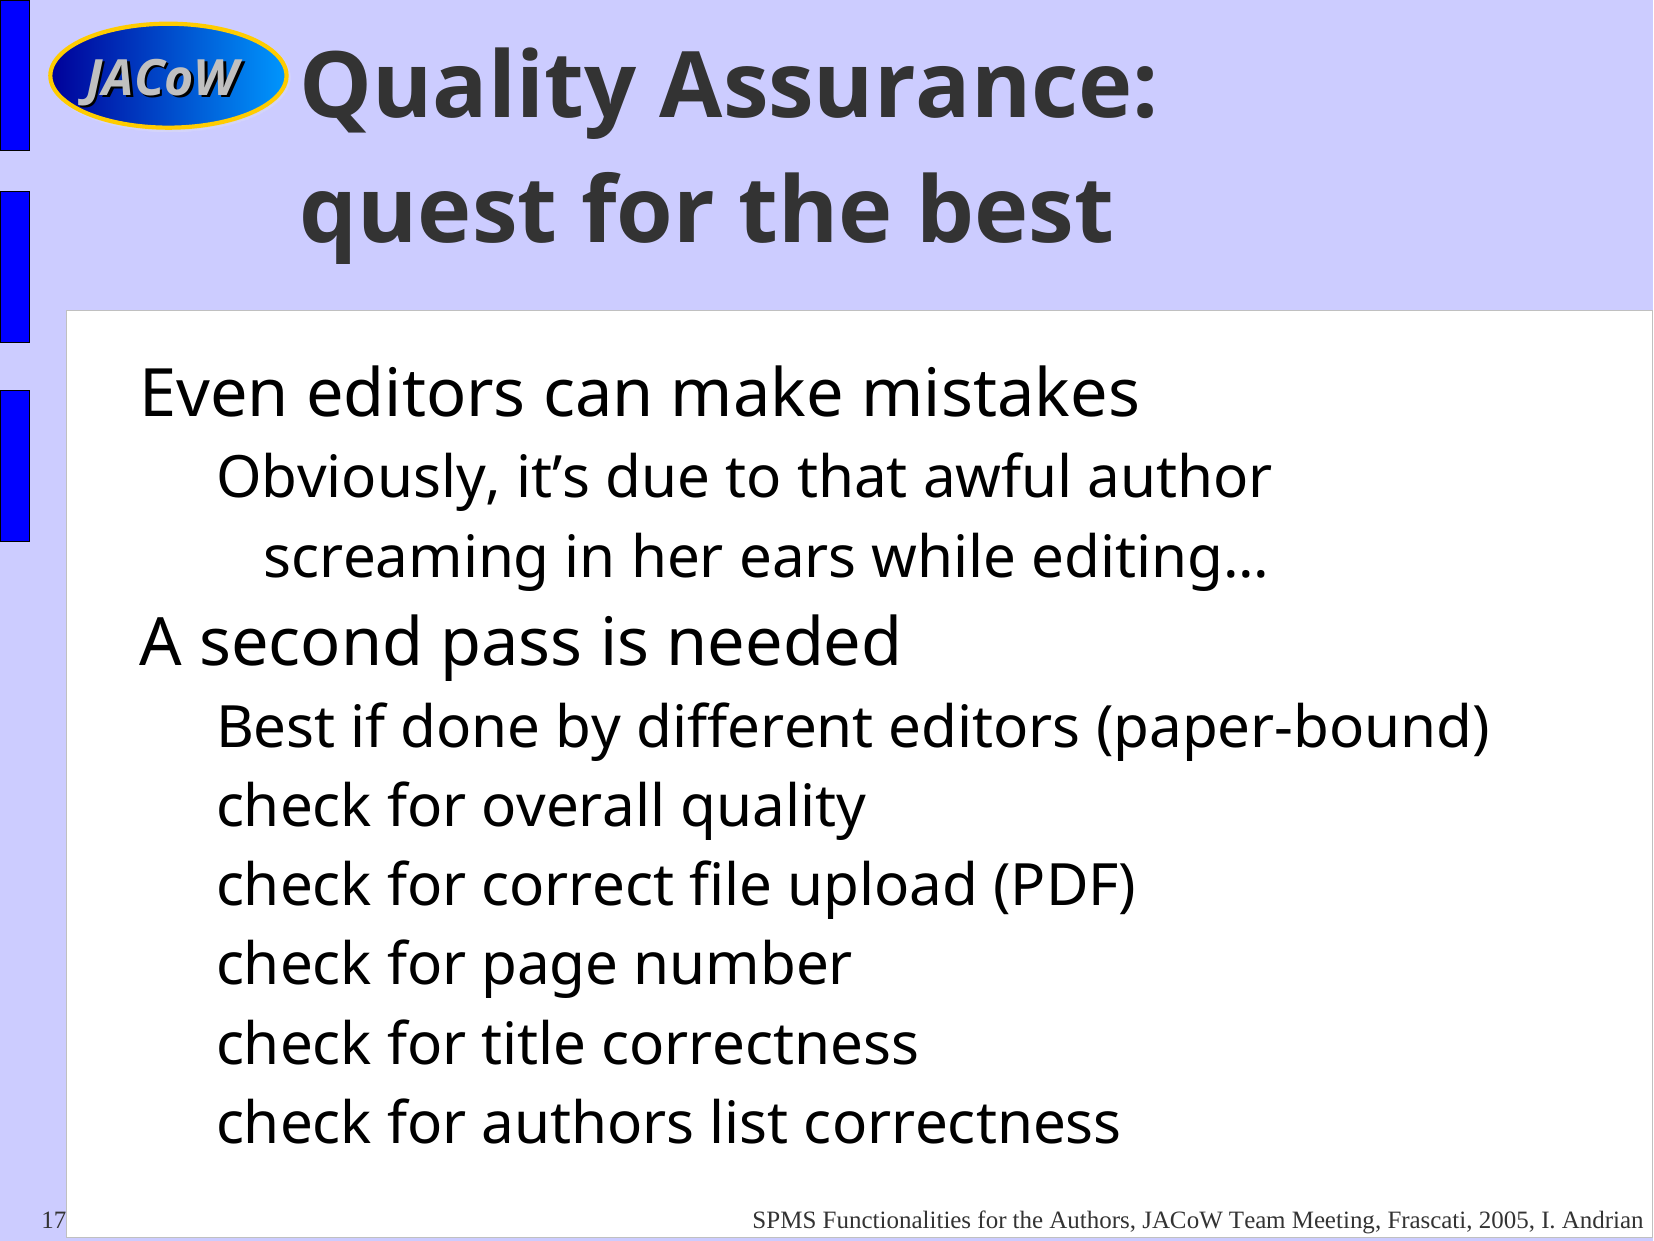

# Quality Assurance: quest for the best
Even editors can make mistakes
Obviously, it’s due to that awful author screaming in her ears while editing...
A second pass is needed
Best if done by different editors (paper-bound)
check for overall quality
check for correct file upload (PDF)
check for page number
check for title correctness
check for authors list correctness
17
SPMS Functionalities for the Authors, JACoW Team Meeting, Frascati, 2005, I. Andrian